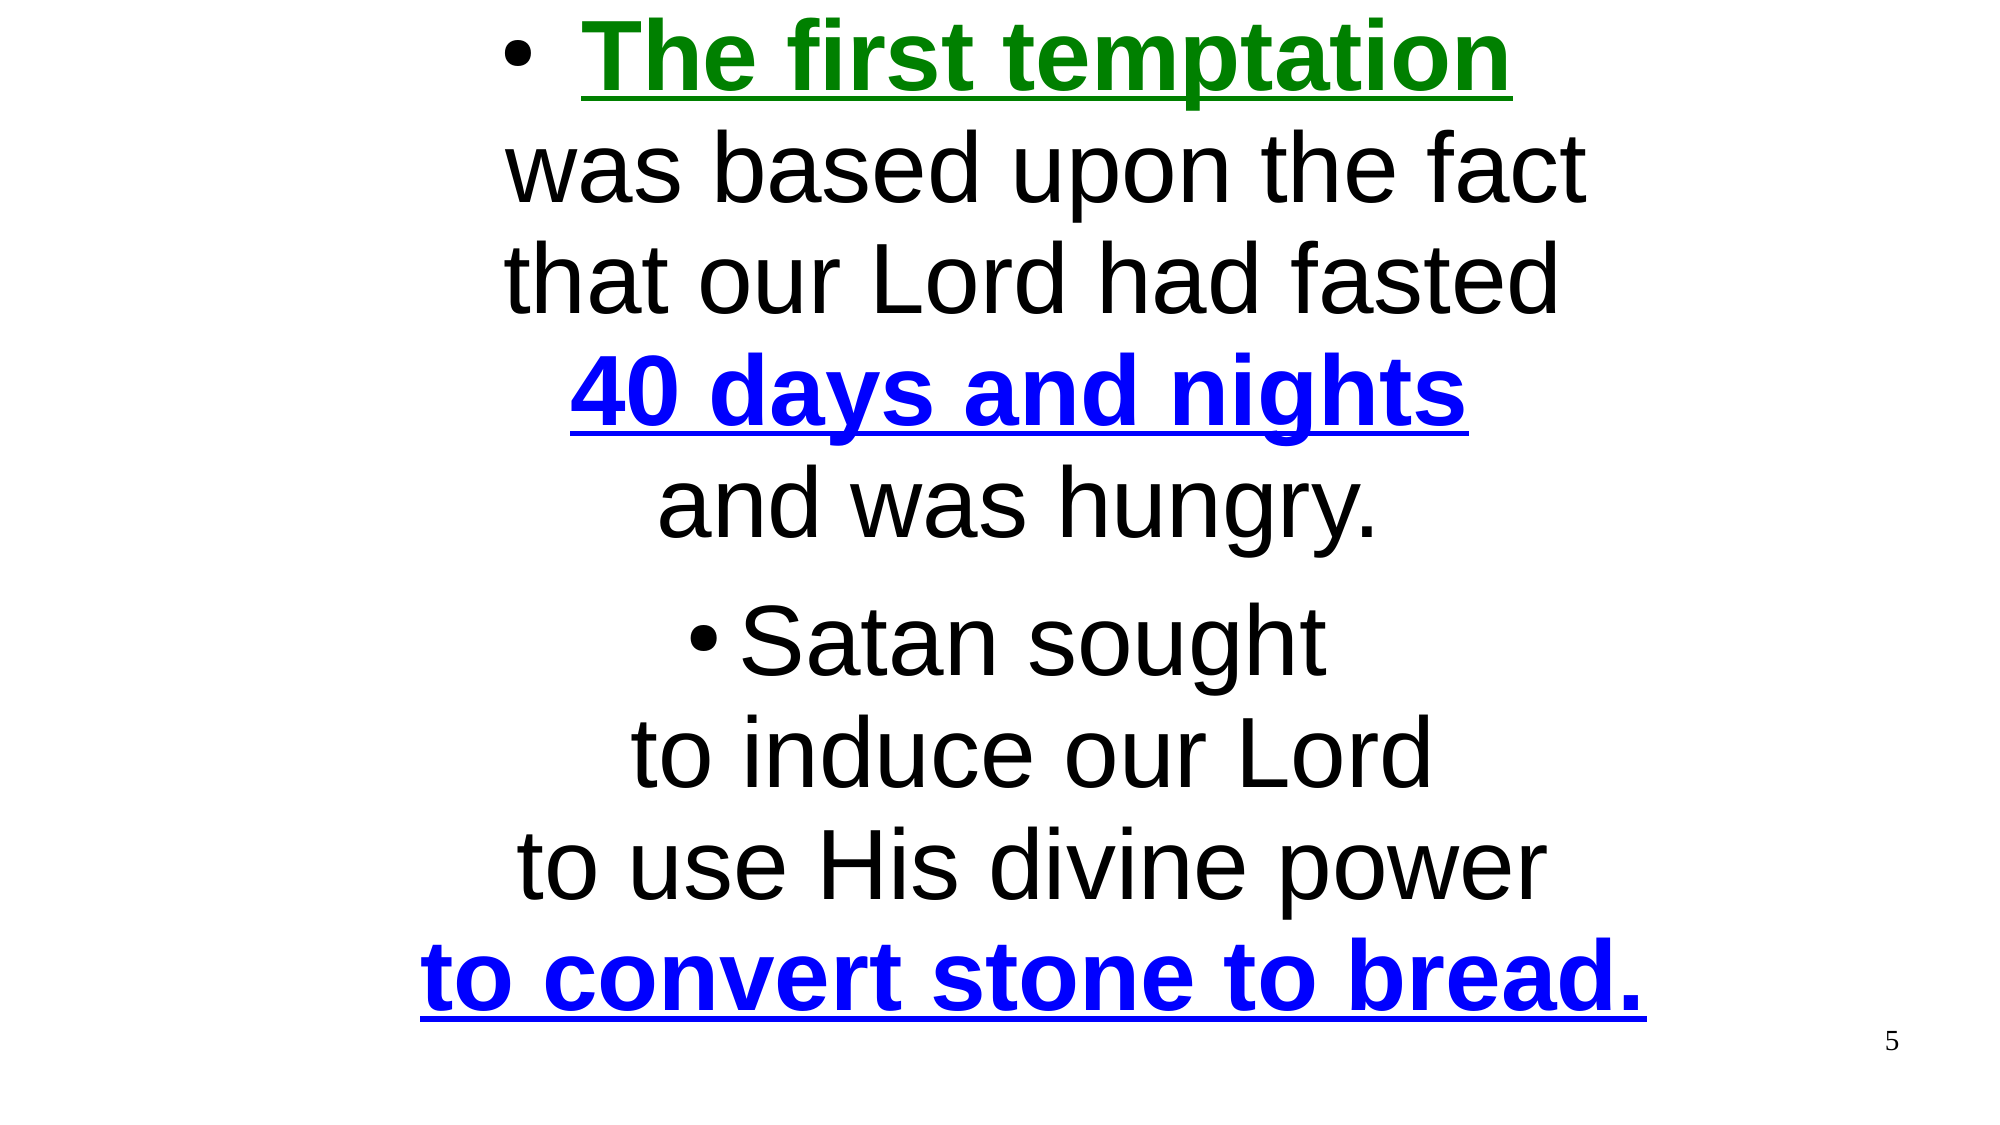

# The first temptation was based upon the fact that our Lord had fasted 40 days and nights and was hungry.
Satan sought
 to induce our Lord
to use His divine power
 to convert stone to bread.
5